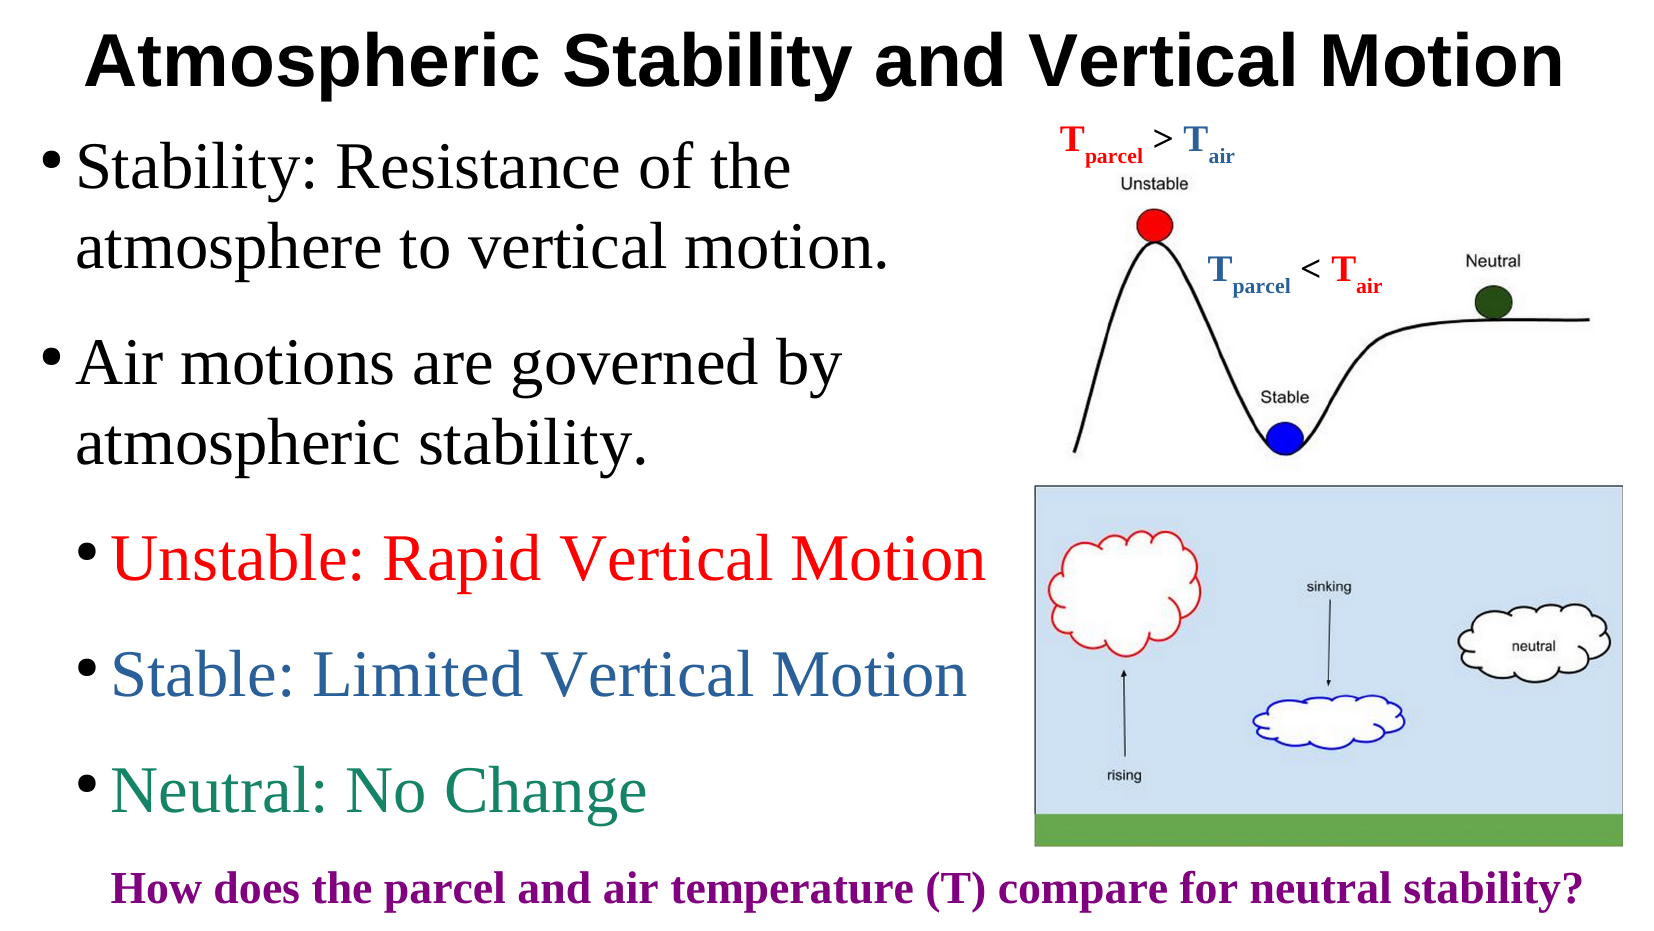

# Atmospheric Stability and Vertical Motion
Tparcel > Tair
Stability: Resistance of the atmosphere to vertical motion.
Air motions are governed by atmospheric stability.
Unstable: Rapid Vertical Motion
Stable: Limited Vertical Motion
Neutral: No Change
Tparcel < Tair
How does the parcel and air temperature (T) compare for neutral stability?